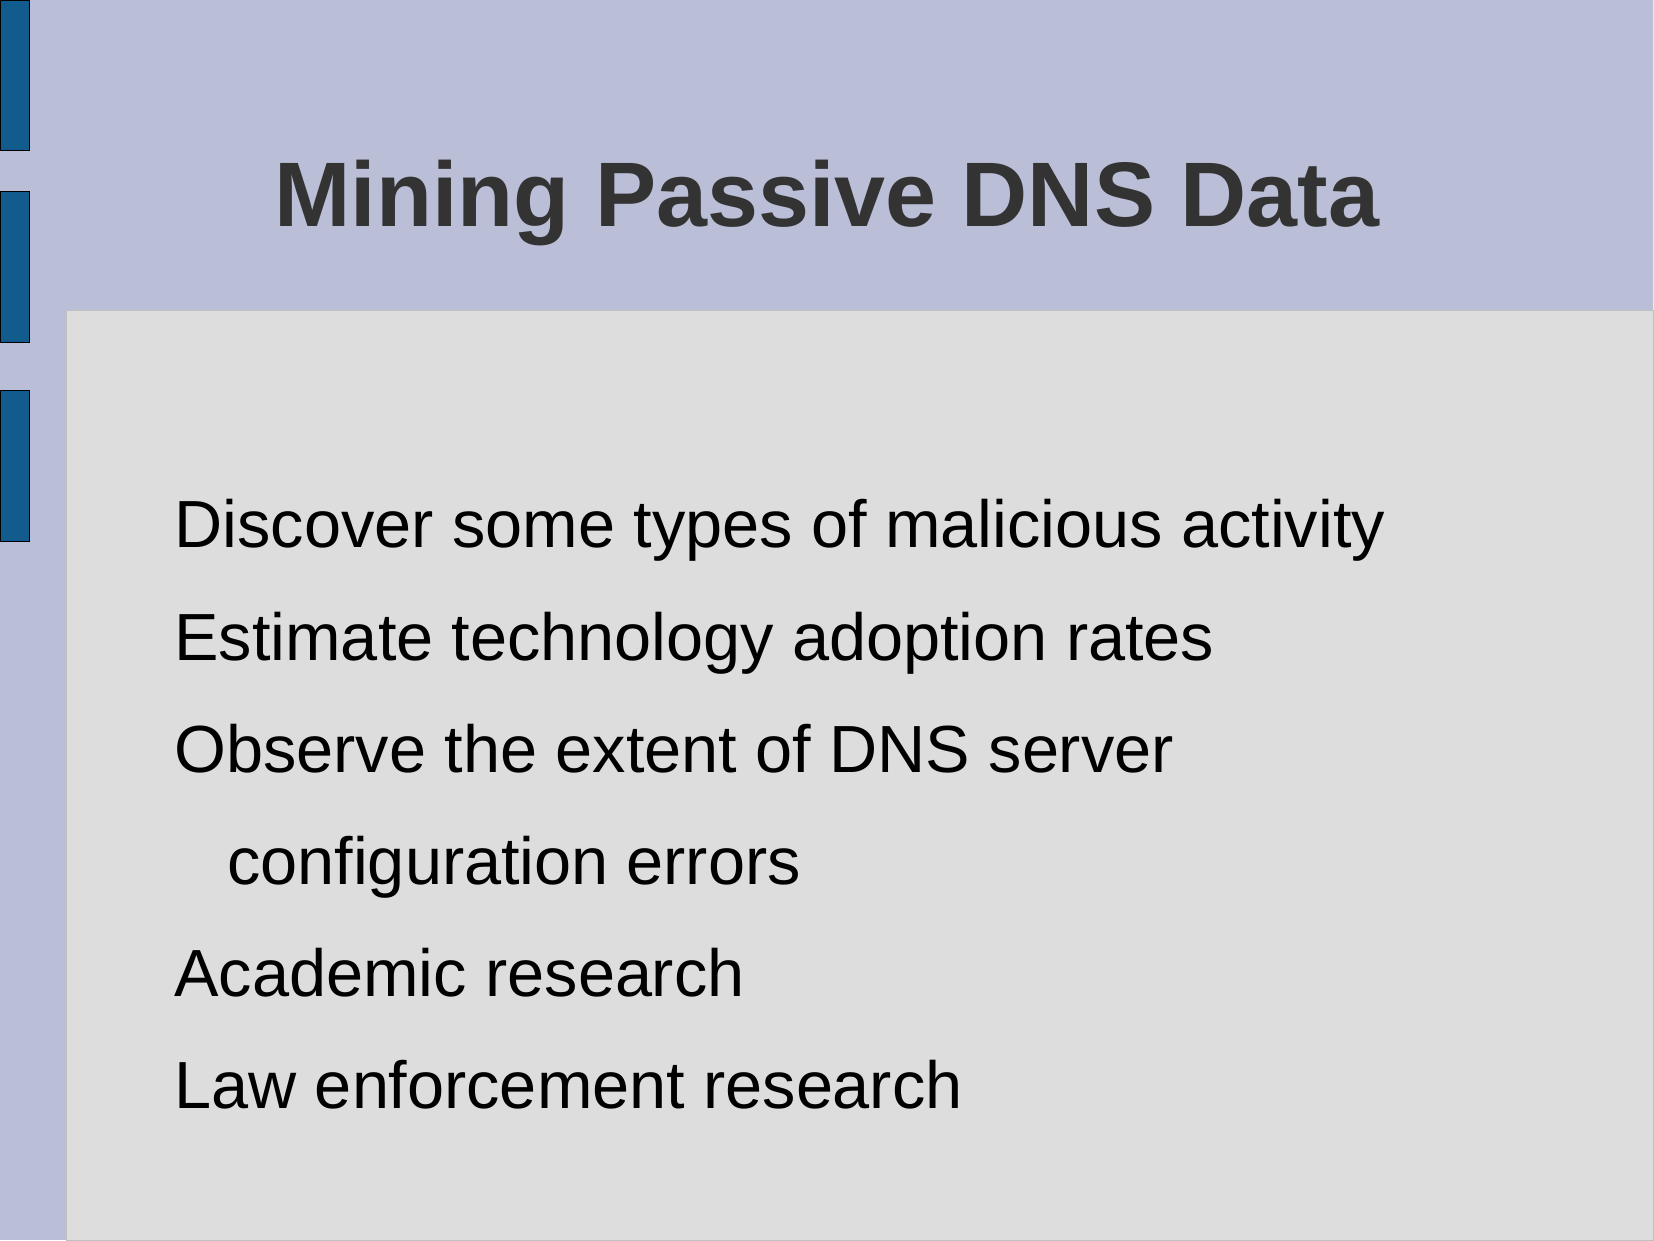

# Mining Passive DNS Data
Discover some types of malicious activity
Estimate technology adoption rates
Observe the extent of DNS server configuration errors
Academic research
Law enforcement research